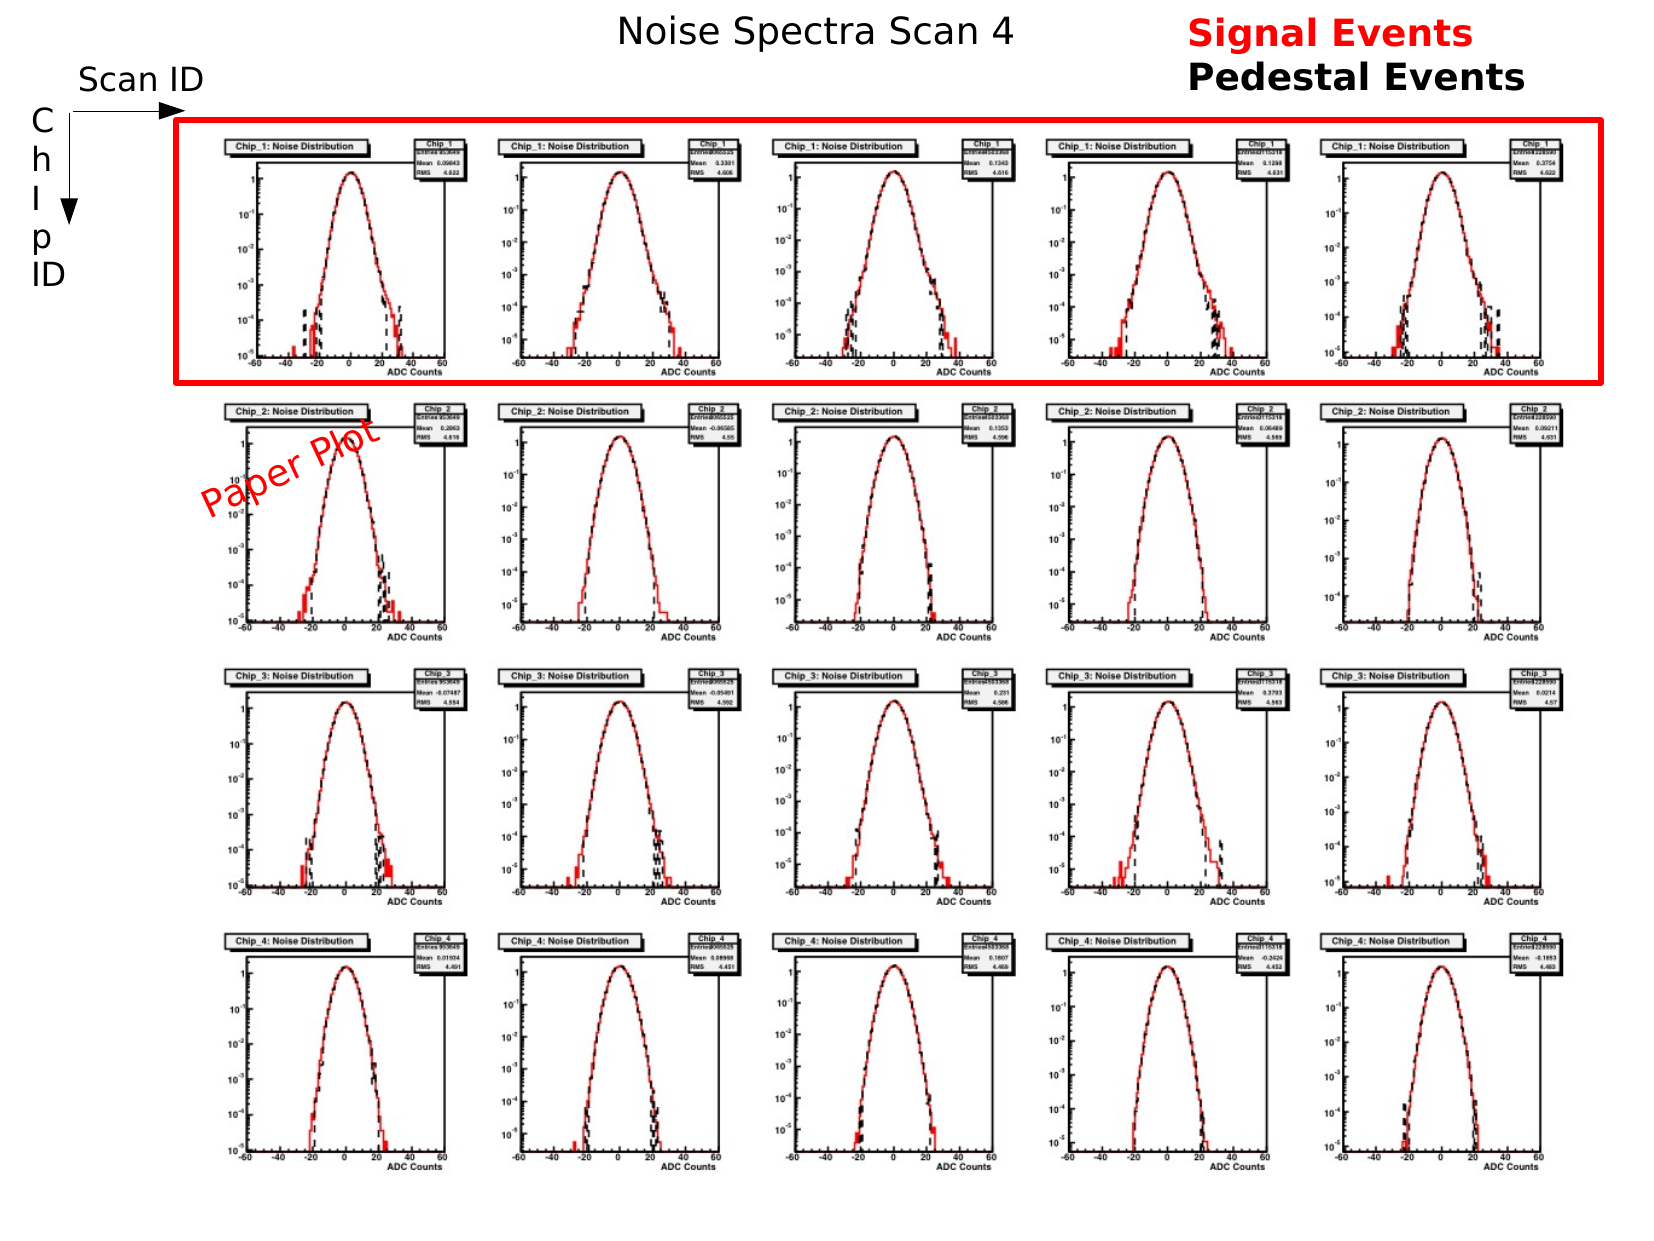

Noise Spectra Scan 4
Signal Events
Pedestal Events
Scan ID
C
h
I
p
ID
Paper Plot
16